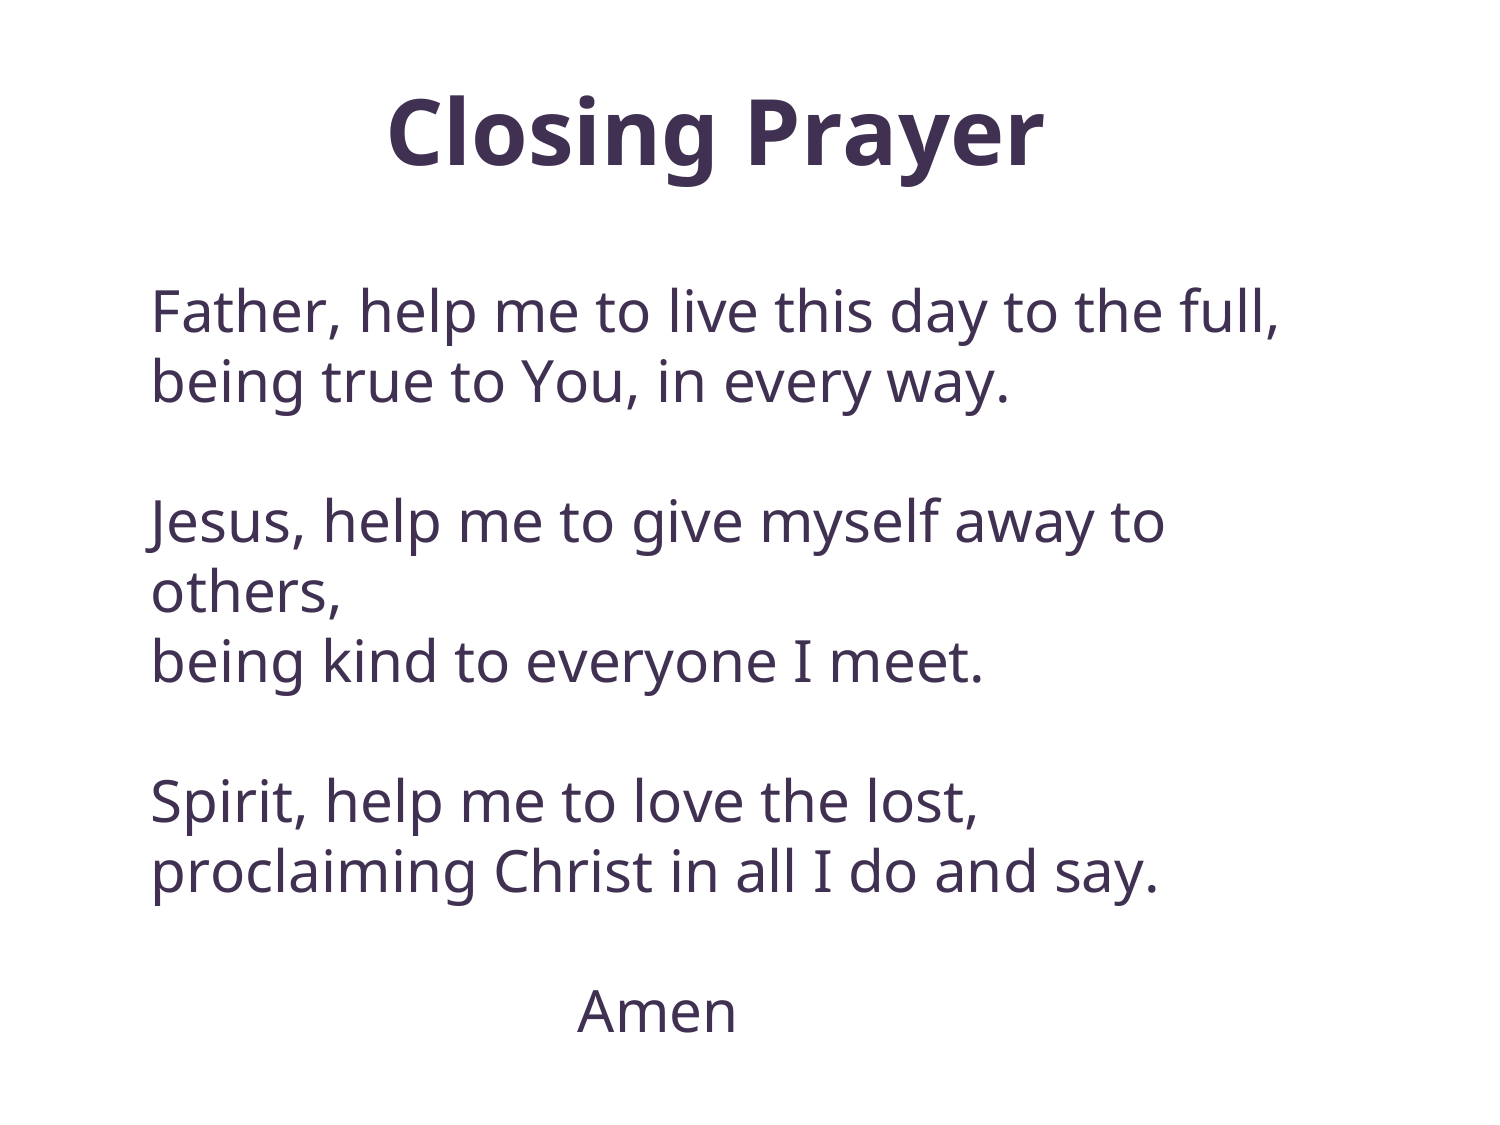

Closing Prayer
Father, help me to live this day to the full,
being true to You, in every way.
Jesus, help me to give myself away to others,
being kind to everyone I meet.
Spirit, help me to love the lost,
proclaiming Christ in all I do and say.
 Amen